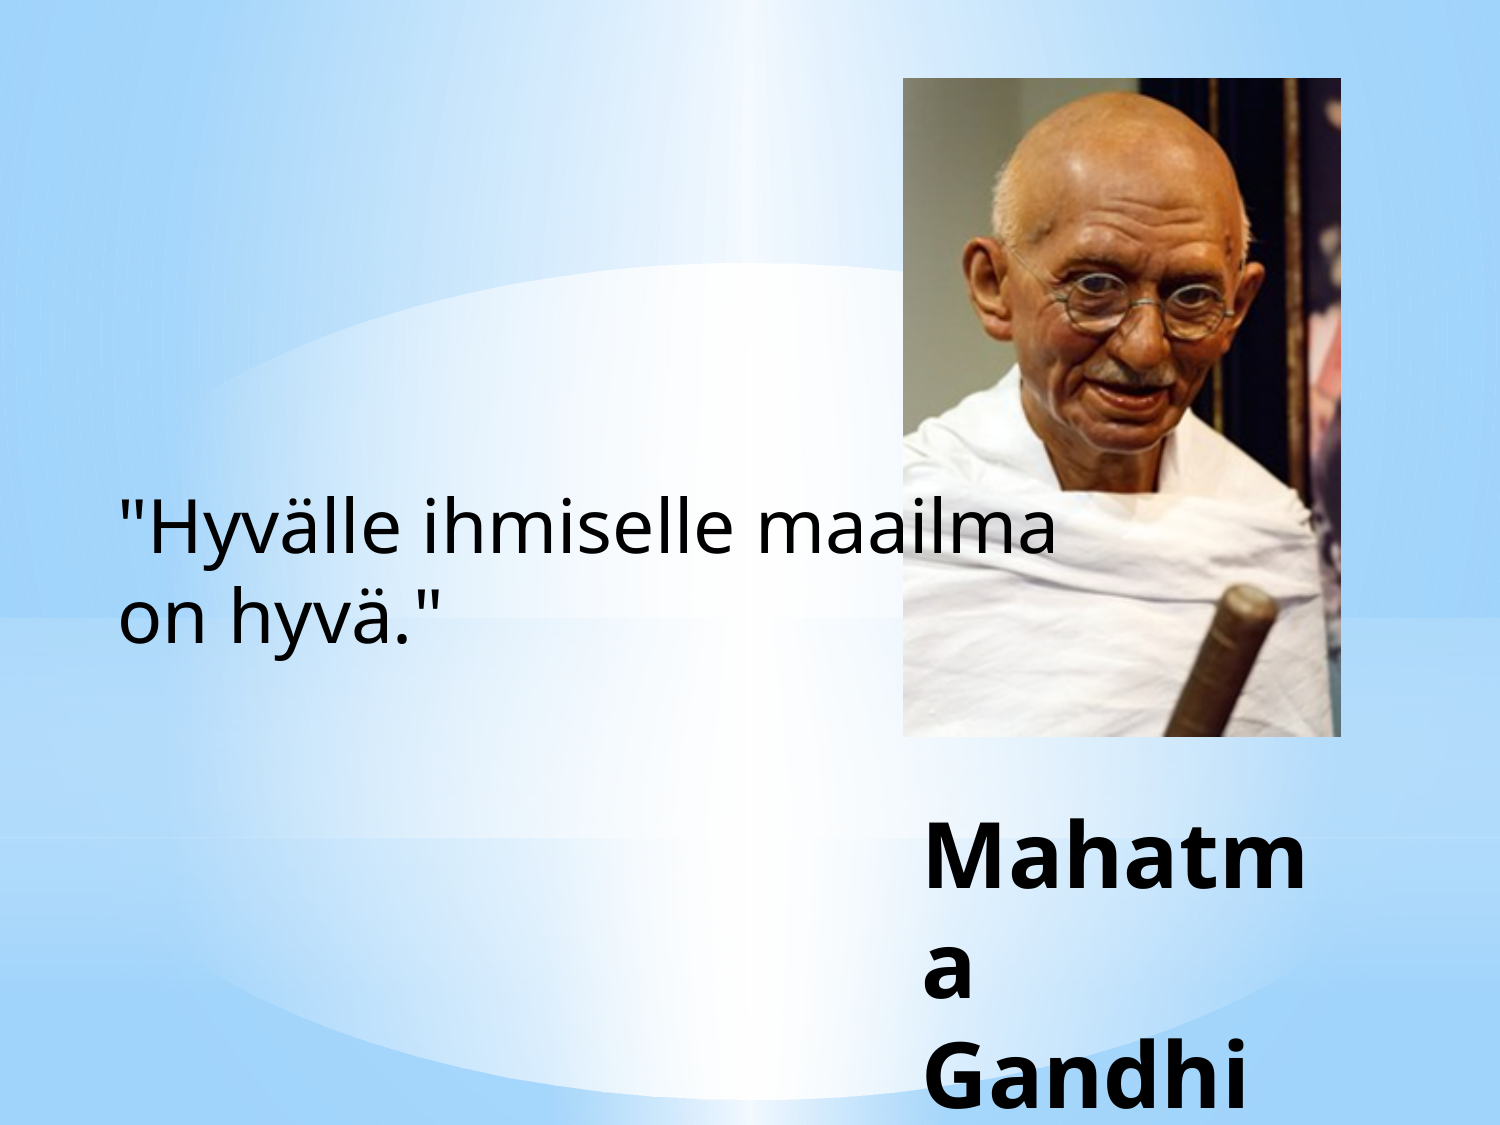

"Hyvälle ihmiselle maailma on hyvä."
Mahatma Gandhi